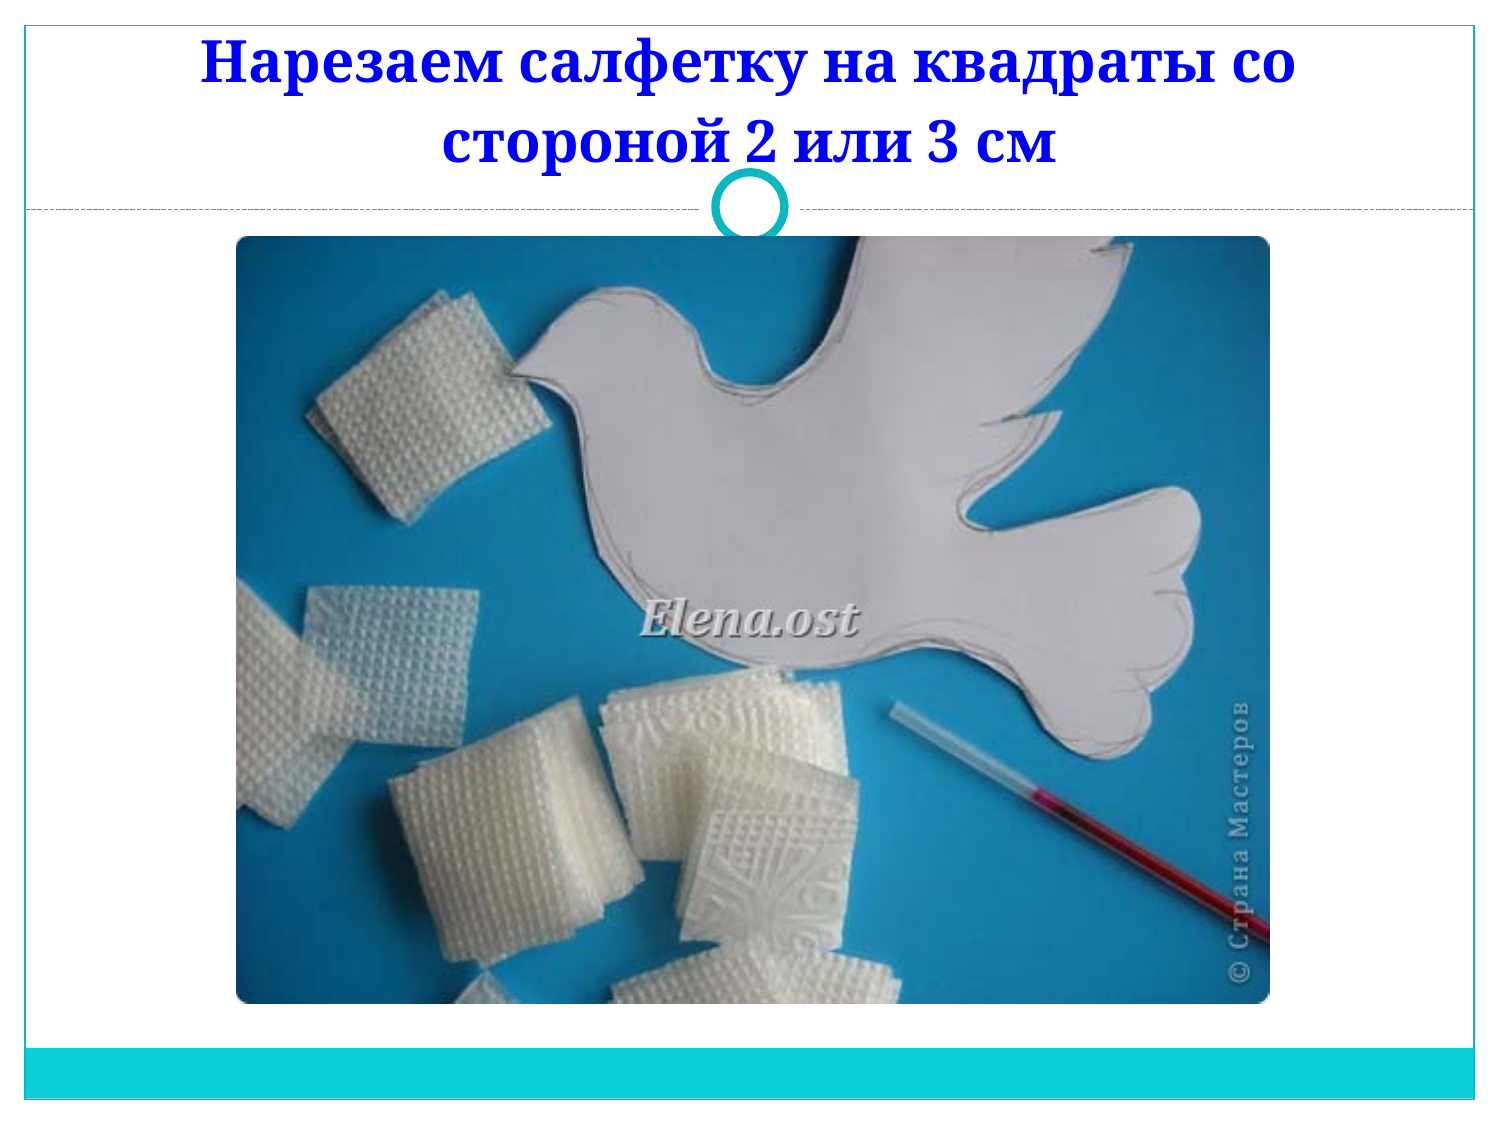

# Нарезаем салфетку на квадраты со стороной 2 или 3 см